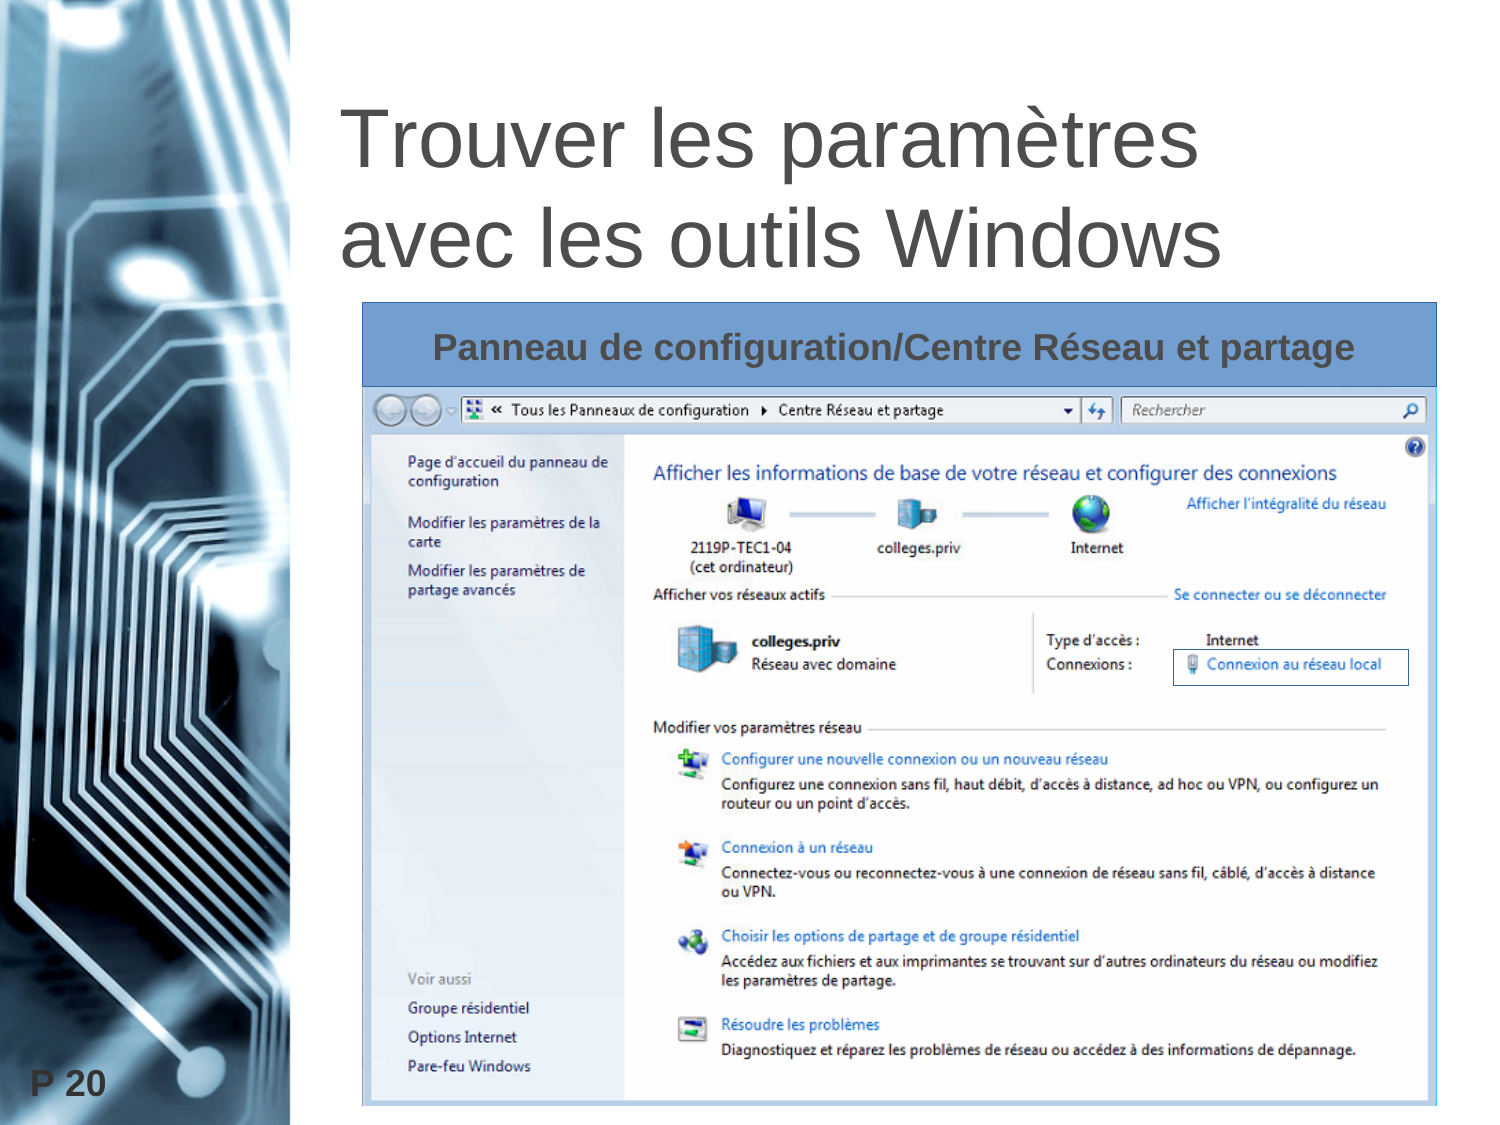

# Trouver les paramètres avec les outils Windows
Panneau de configuration/Centre Réseau et partage